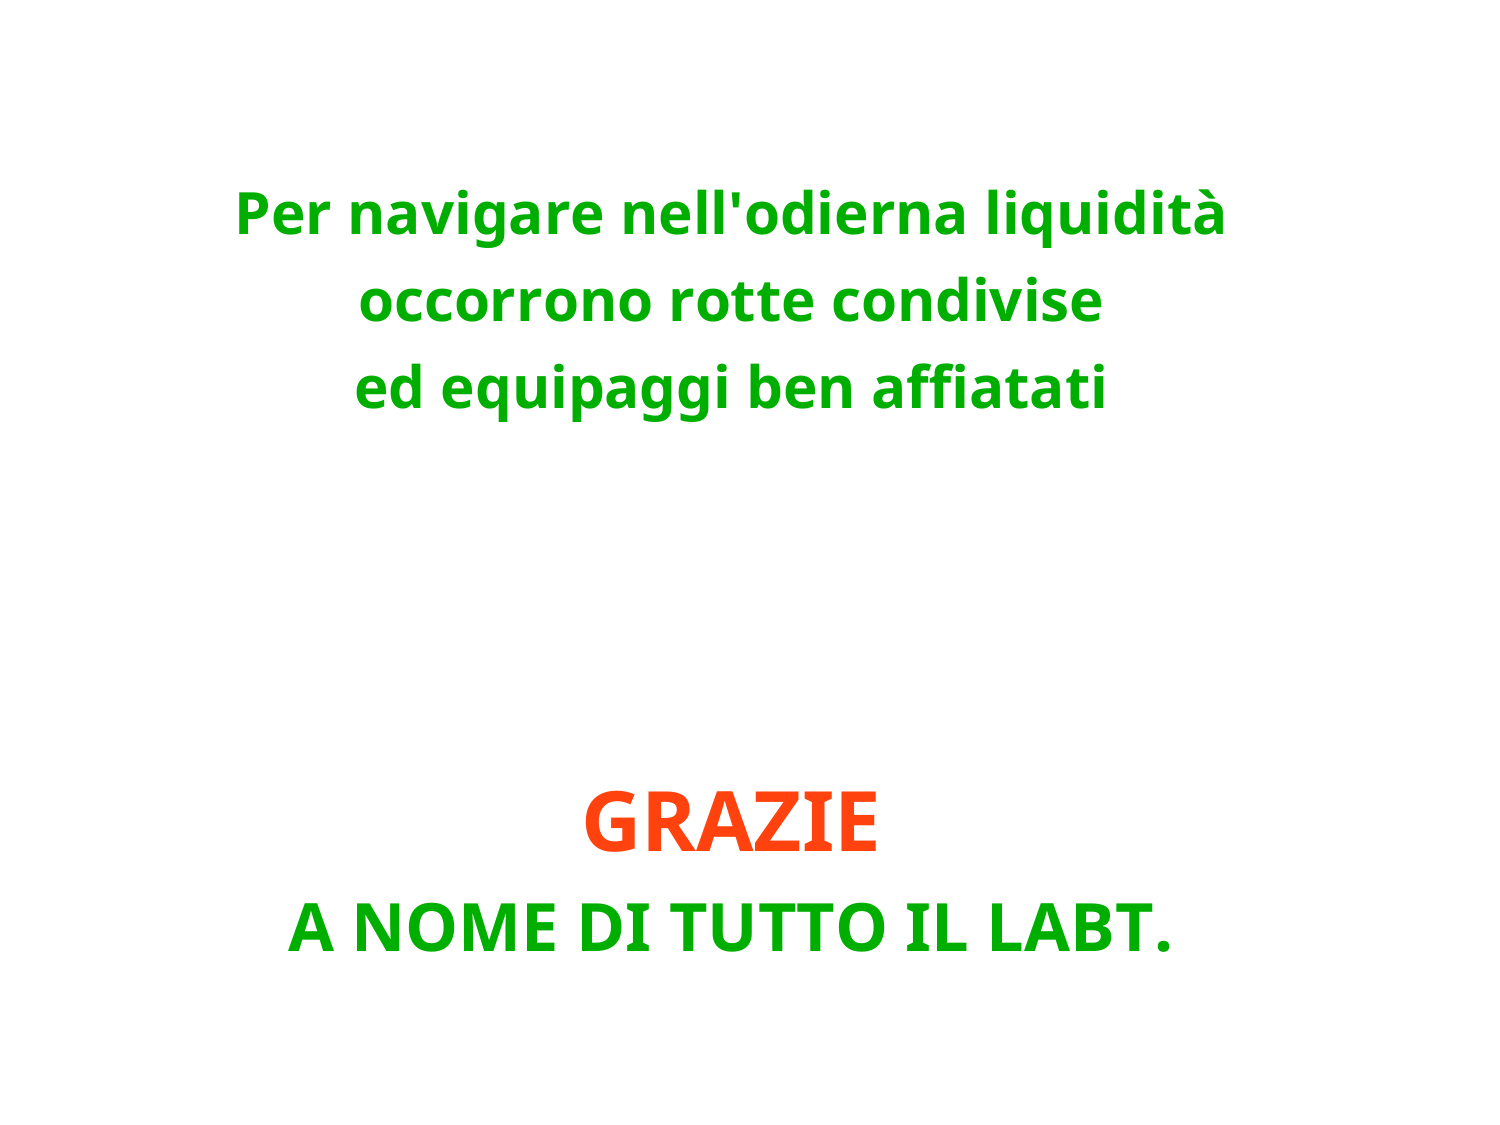

Per navigare nell'odierna liquidità
 occorrono rotte condivise
ed equipaggi ben affiatati
GRAZIE
A NOME DI TUTTO IL LABT.